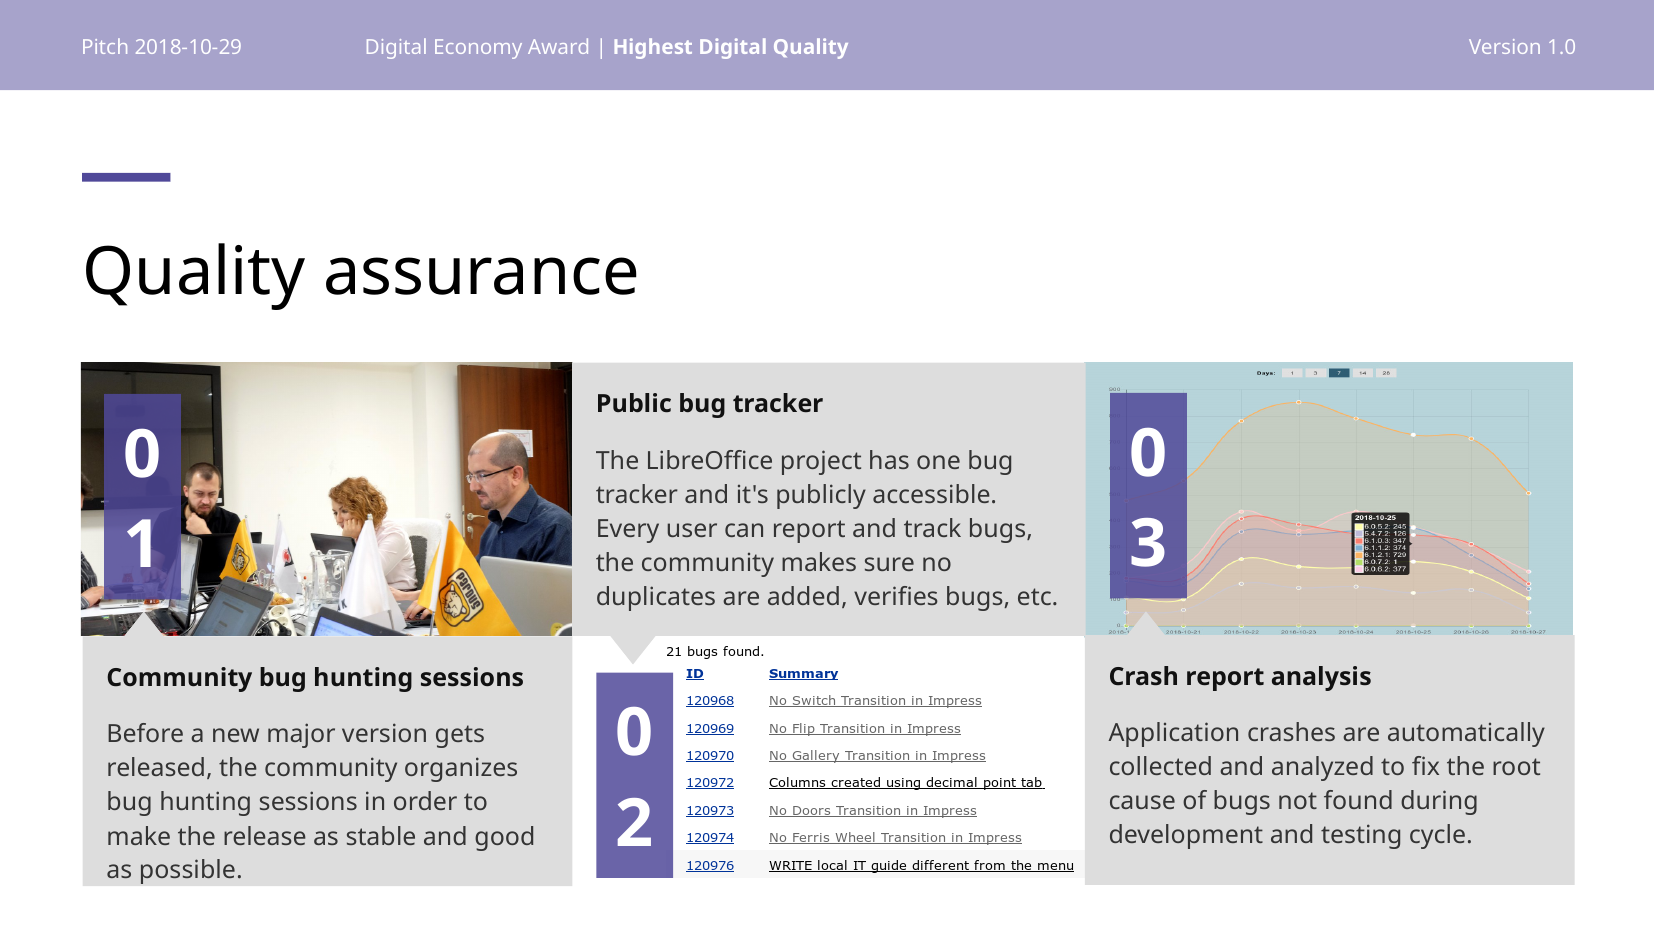

# Quality assurance
Public bug tracker
The LibreOffice project has one bug tracker and it's publicly accessible. Every user can report and track bugs, the community makes sure no duplicates are added, verifies bugs, etc.
0
3
0
1
Crash report analysis
Application crashes are automatically collected and analyzed to fix the root cause of bugs not found during development and testing cycle.
Community bug hunting sessions
Before a new major version gets released, the community organizes bug hunting sessions in order to make the release as stable and good as possible.
0
2